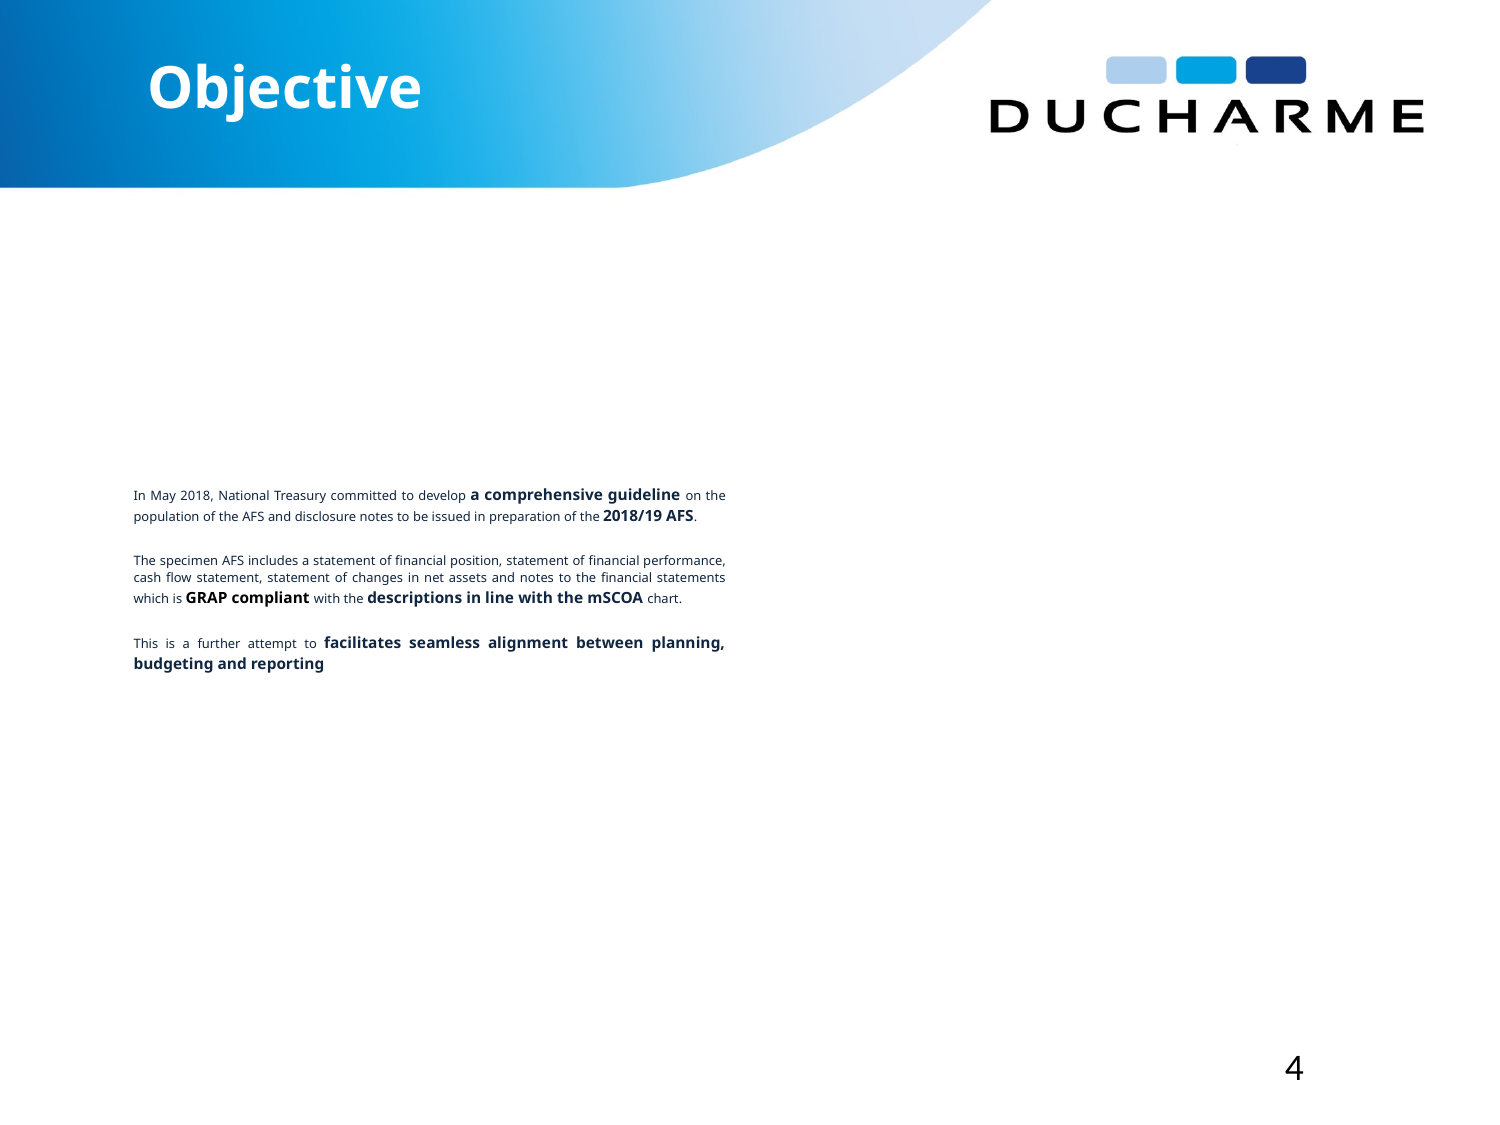

Objective
# In May 2018, National Treasury committed to develop a comprehensive guideline on the population of the AFS and disclosure notes to be issued in preparation of the 2018/19 AFS.
The specimen AFS includes a statement of financial position, statement of financial performance, cash flow statement, statement of changes in net assets and notes to the financial statements which is GRAP compliant with the descriptions in line with the mSCOA chart.
This is a further attempt to facilitates seamless alignment between planning, budgeting and reporting